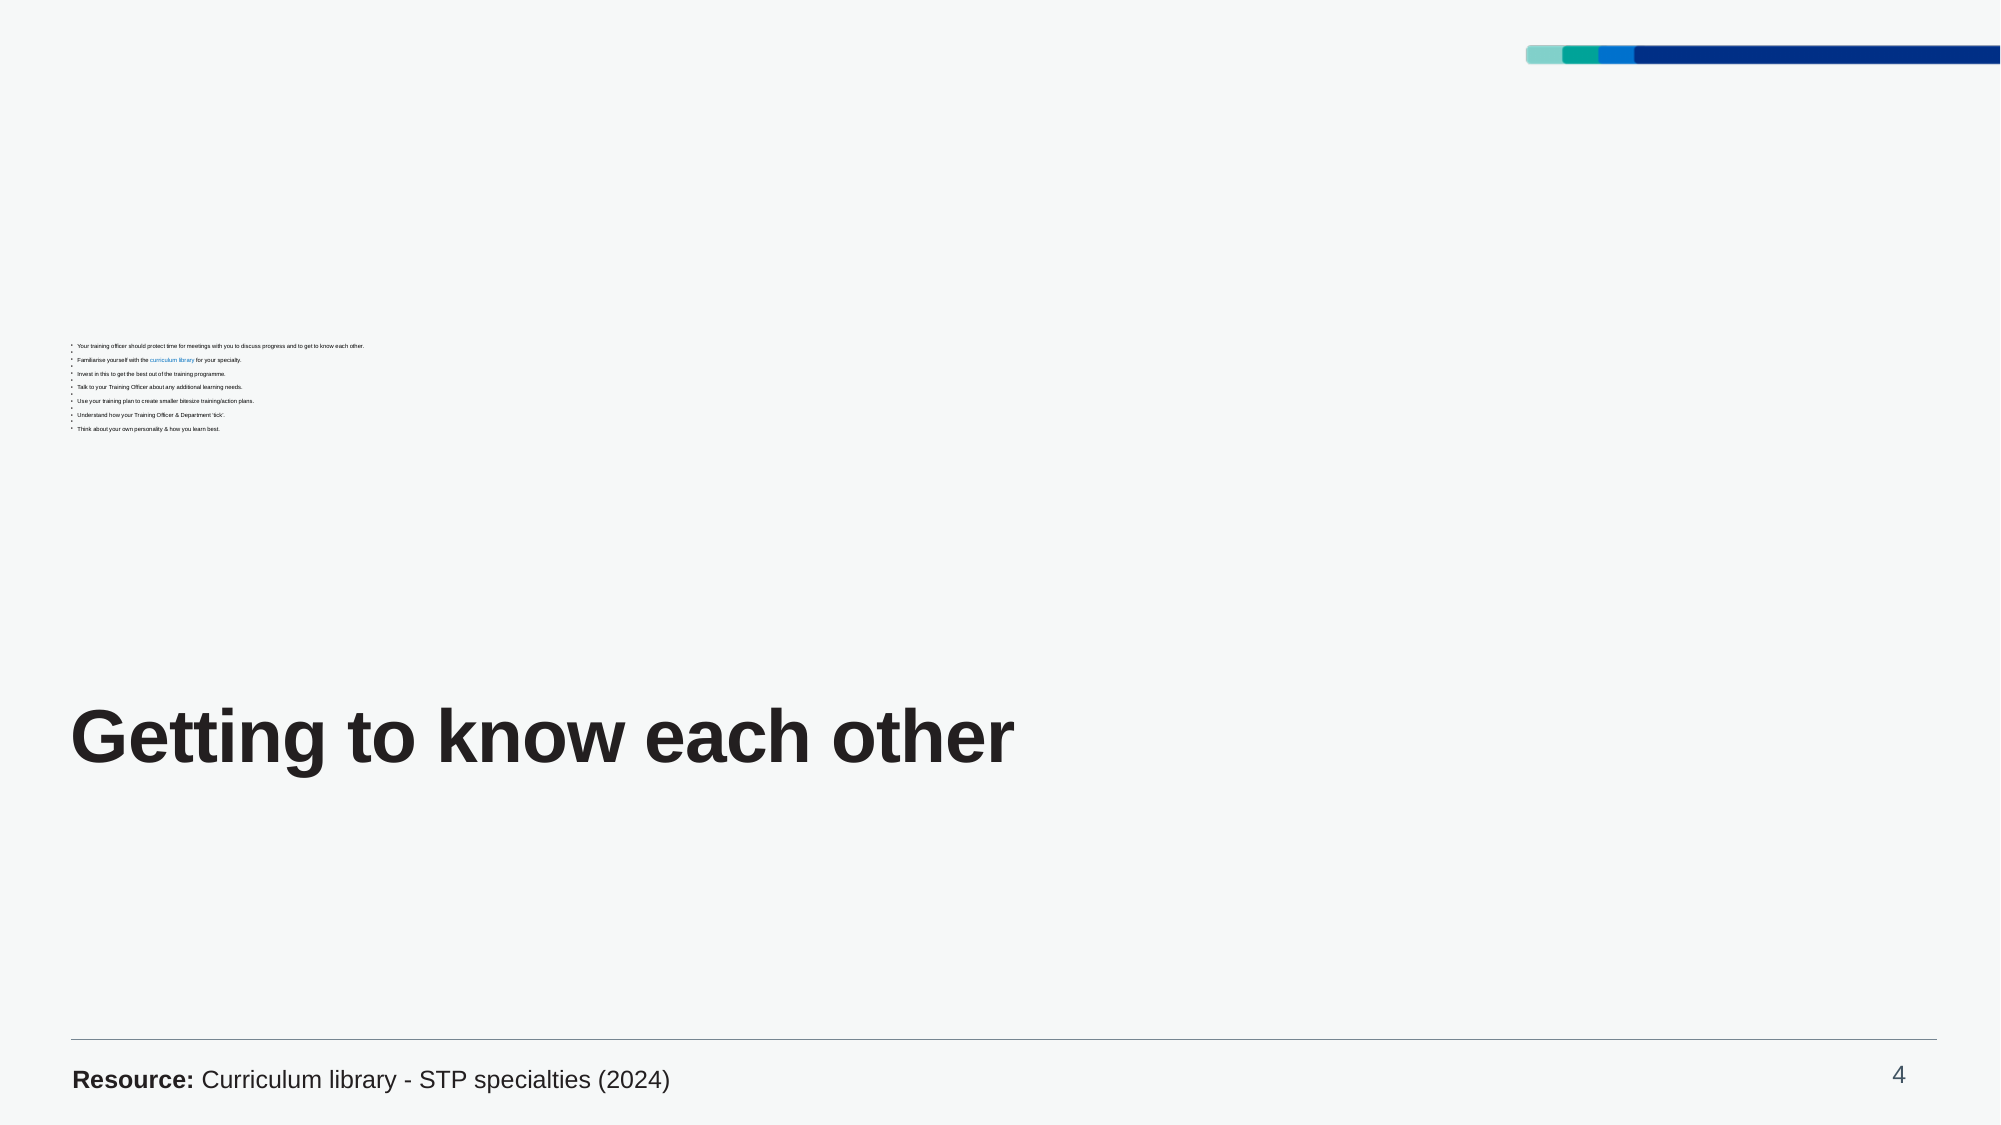

Your training officer should protect time for meetings with you to discuss progress and to get to know each other​.
Familiarise yourself with the curriculum library for your specialty​.
Invest in this to get the best out of the training programme​.
Talk to your Training Officer about any additional learning needs​.
Use your training plan to create smaller bitesize training/action plans.
Understand how your Training Officer & Department ‘tick’​.
Think about your own personality & how you learn best.
# Getting to know each other
Resource: Curriculum library - STP specialties (2024)